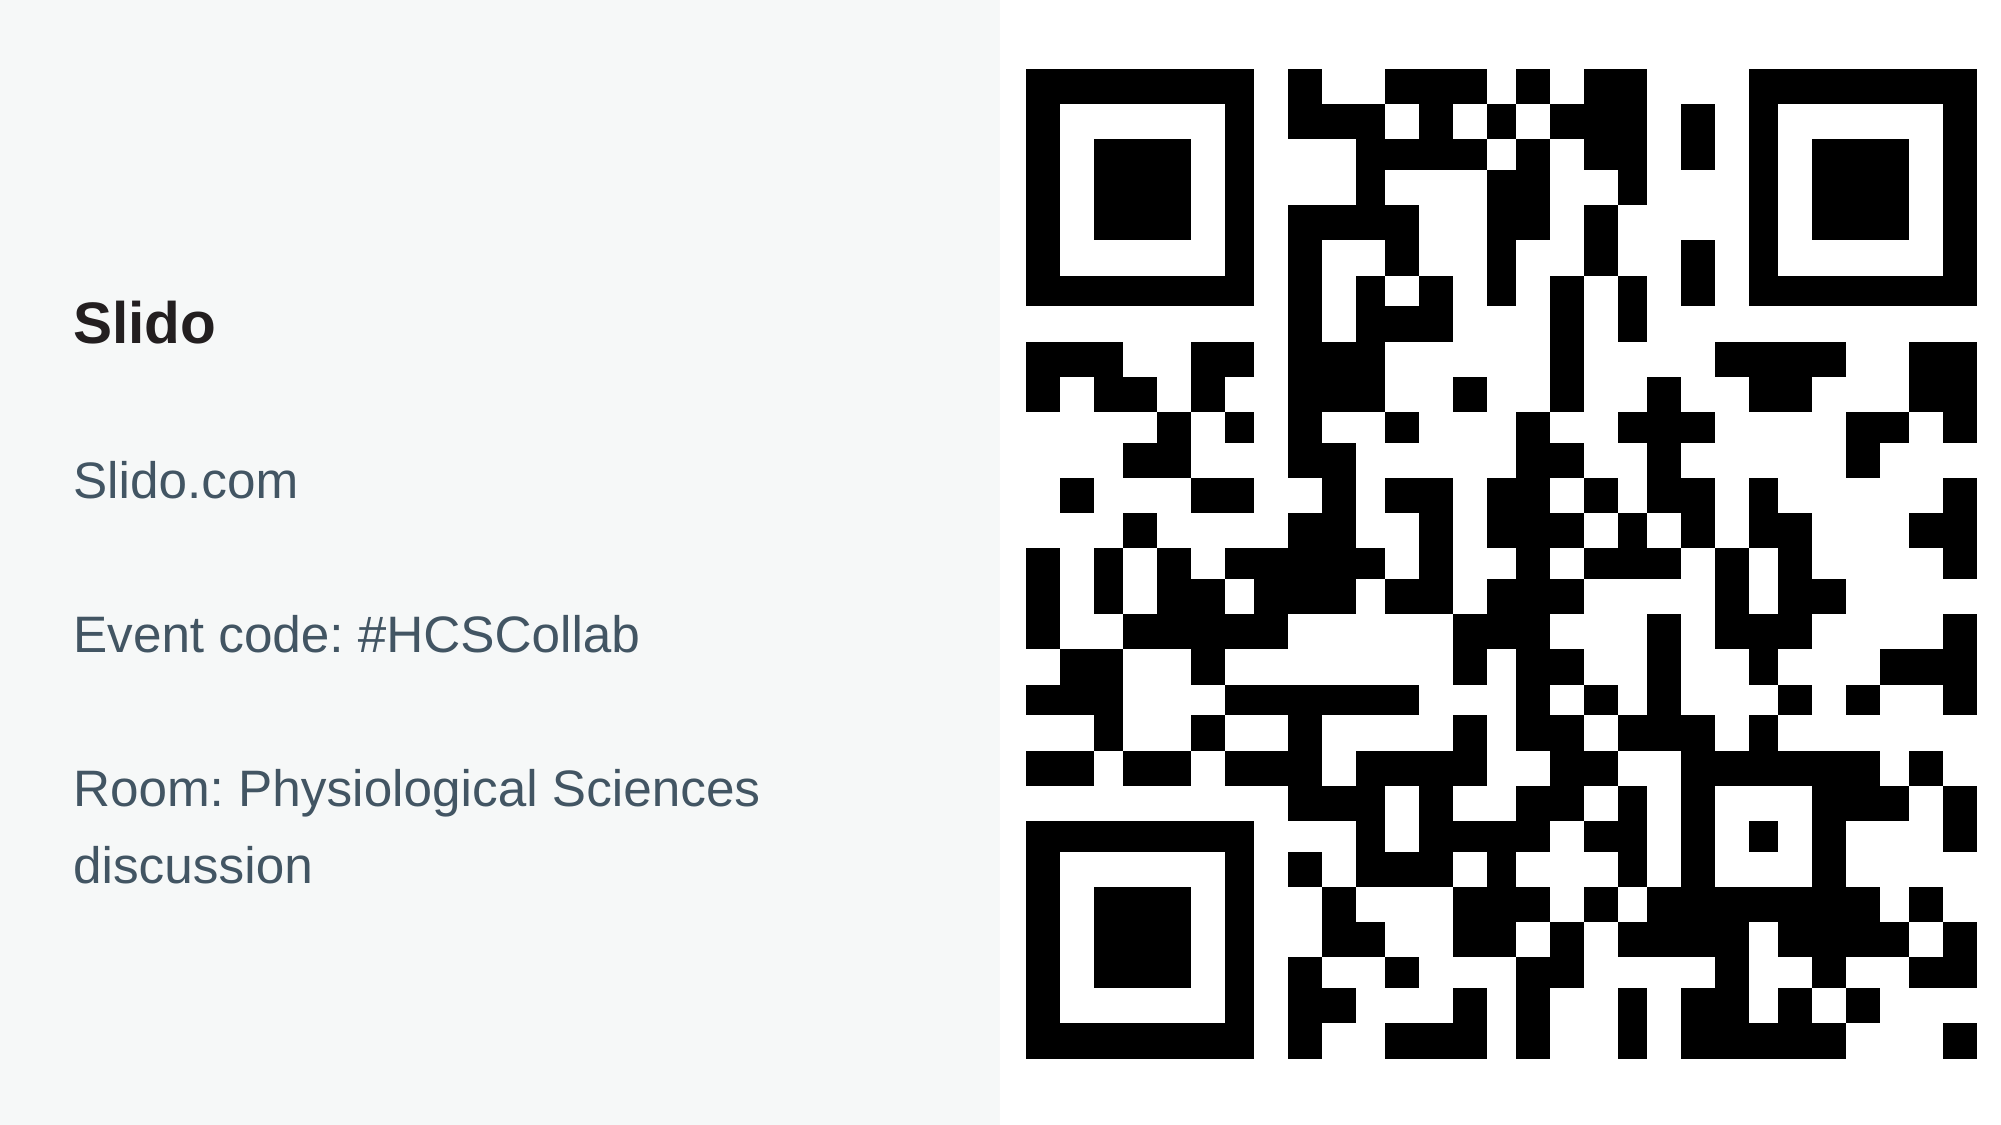

# Slido Slido.com Event code: #HCSCollab Room: Physiological Sciences discussion